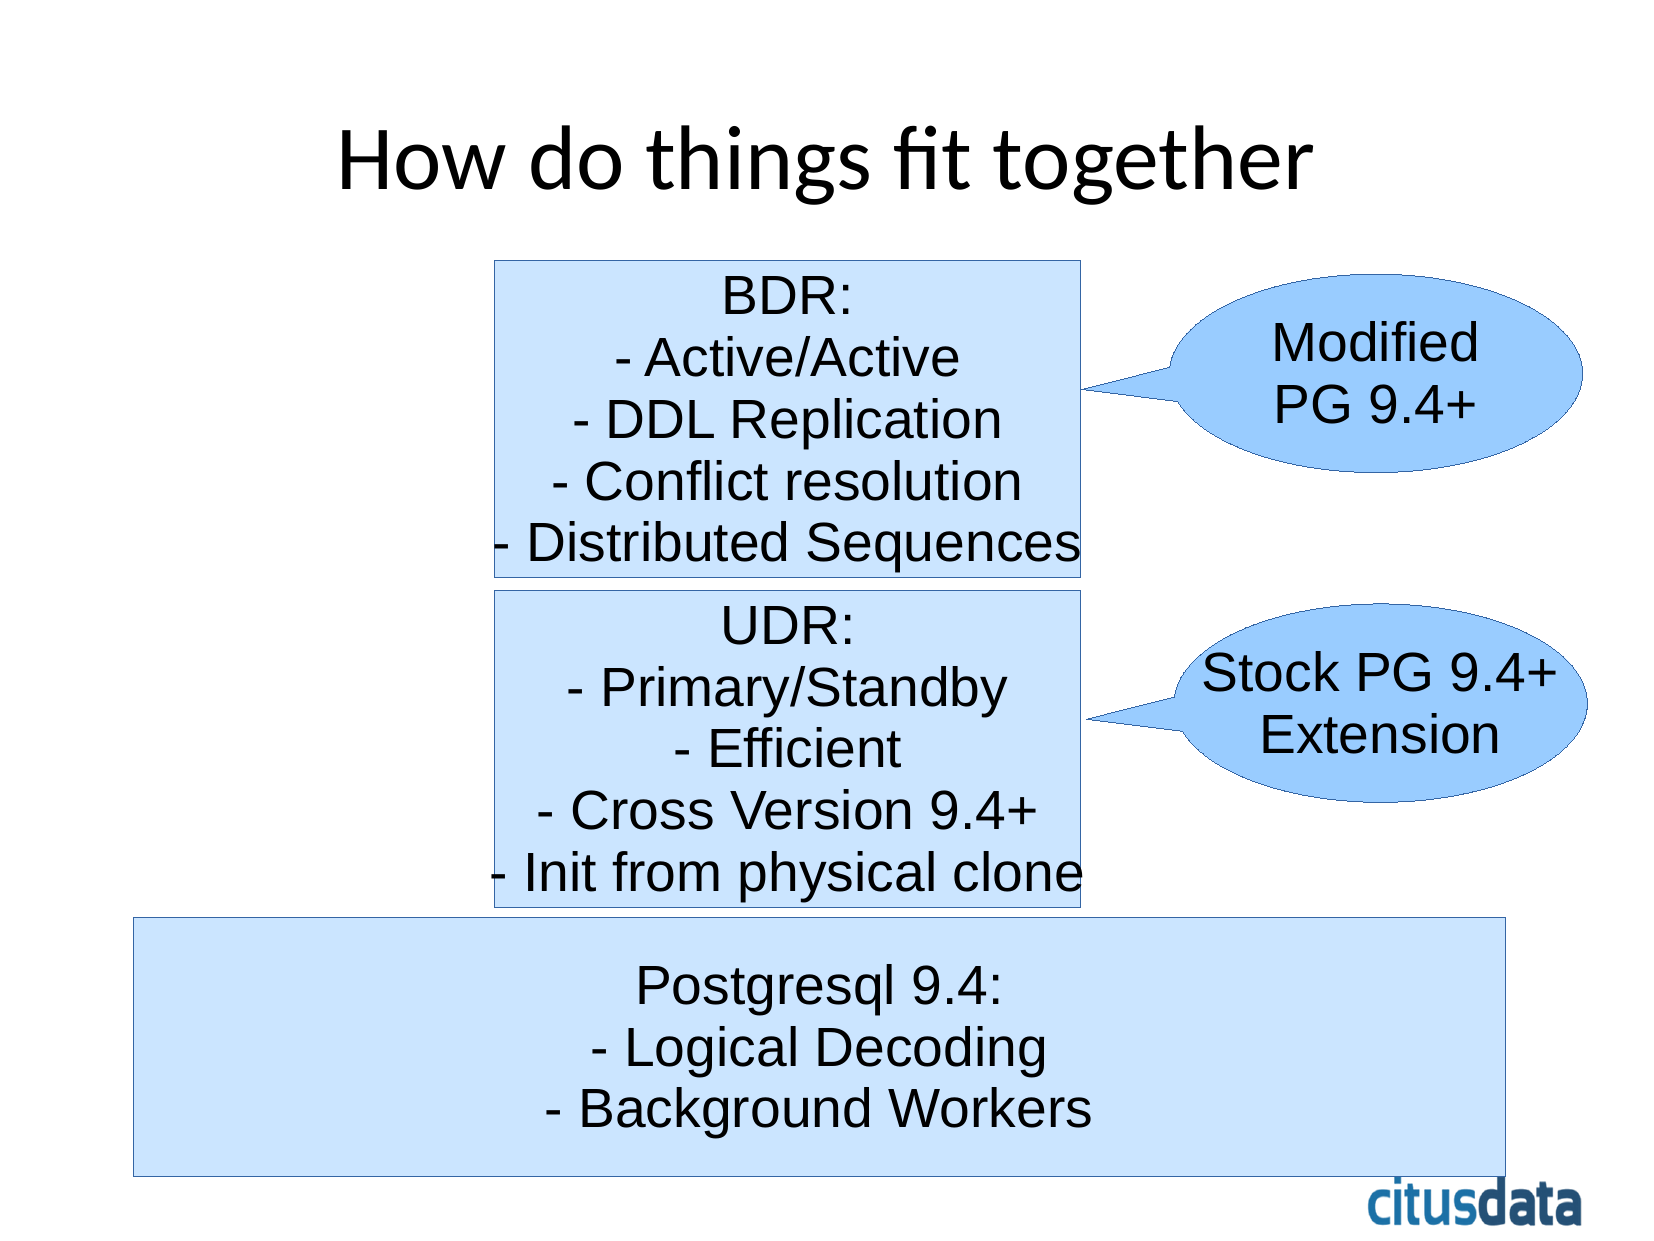

# How do things fit together
BDR:
- Active/Active
- DDL Replication
- Conflict resolution
- Distributed Sequences
Modified
PG 9.4+
UDR:
- Primary/Standby
- Efficient
- Cross Version 9.4+
- Init from physical clone
Stock PG 9.4+
Extension
Postgresql 9.4:
- Logical Decoding
- Background Workers